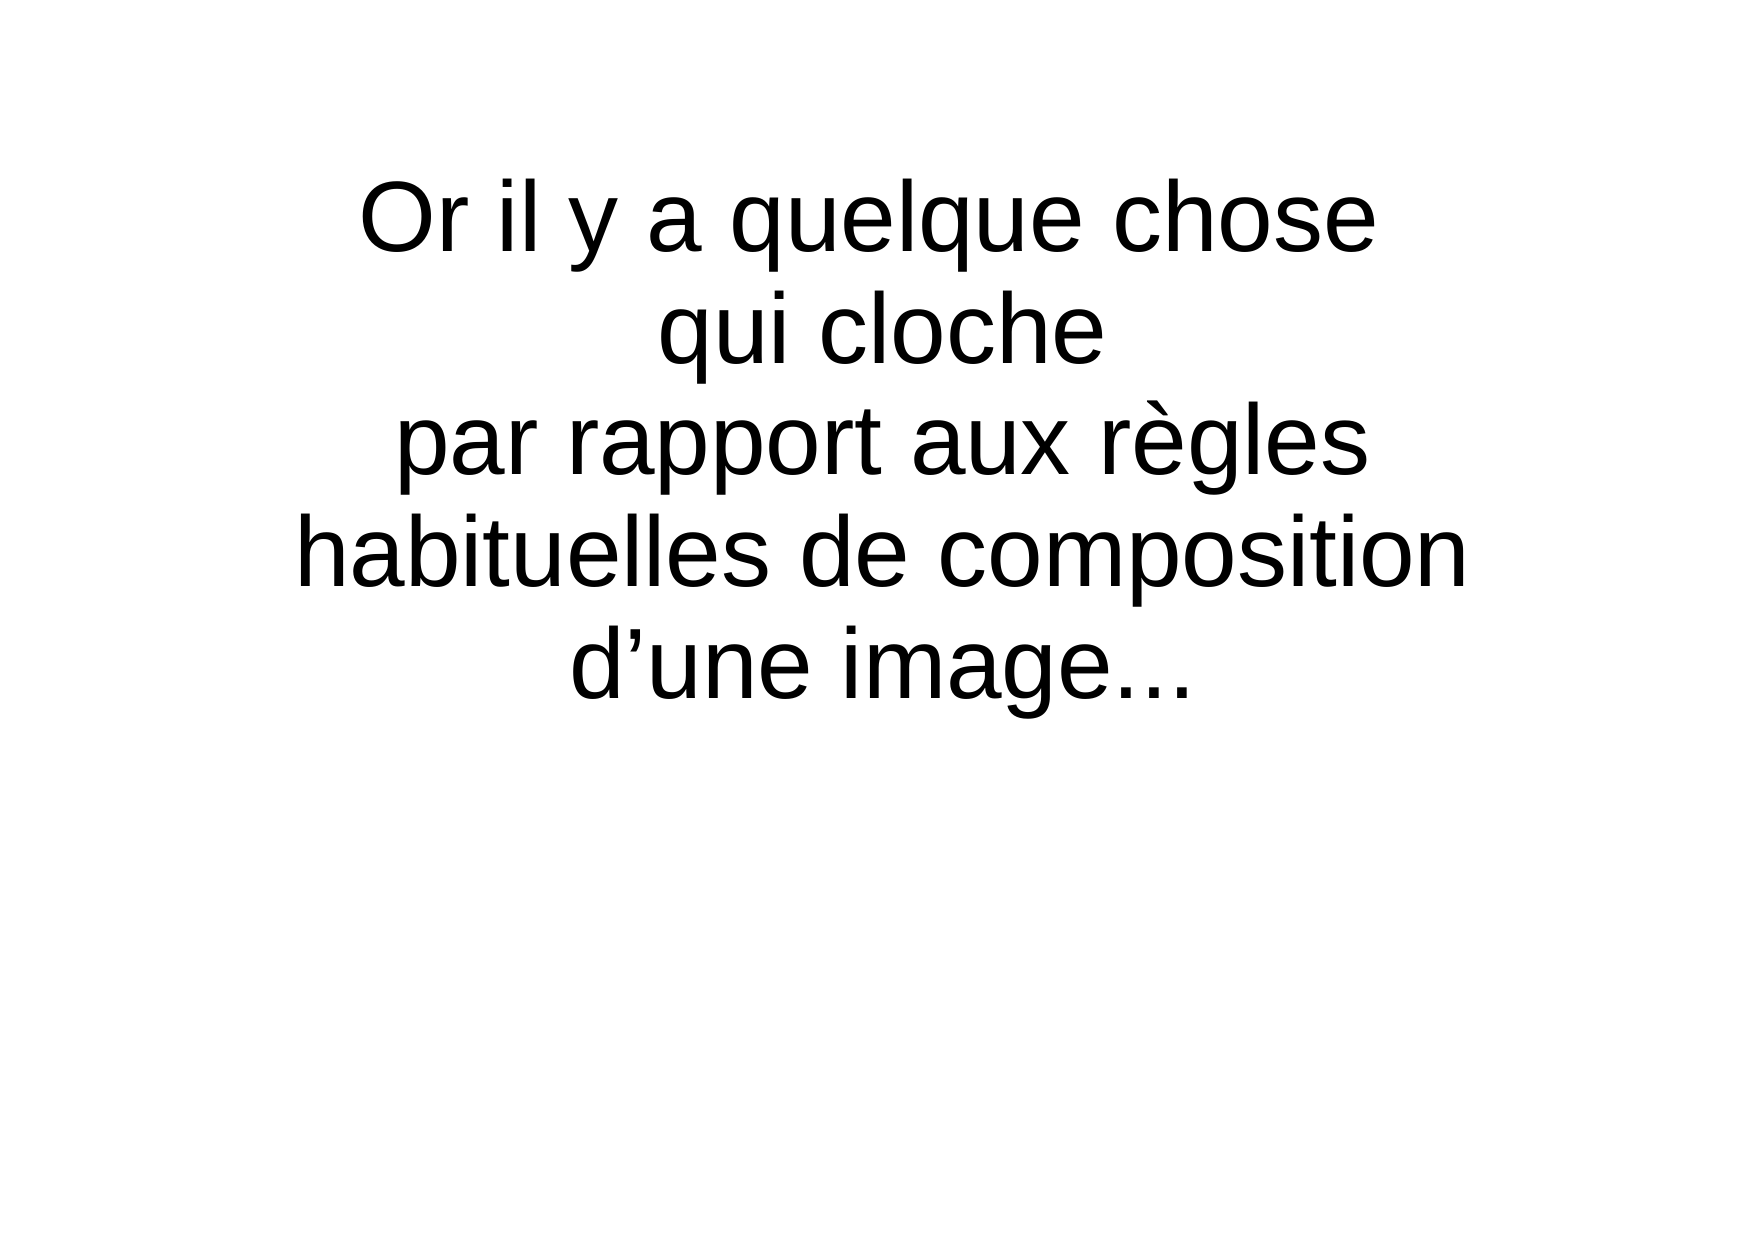

Or il y a quelque chose
qui cloche
par rapport aux règles habituelles de composition d’une image...